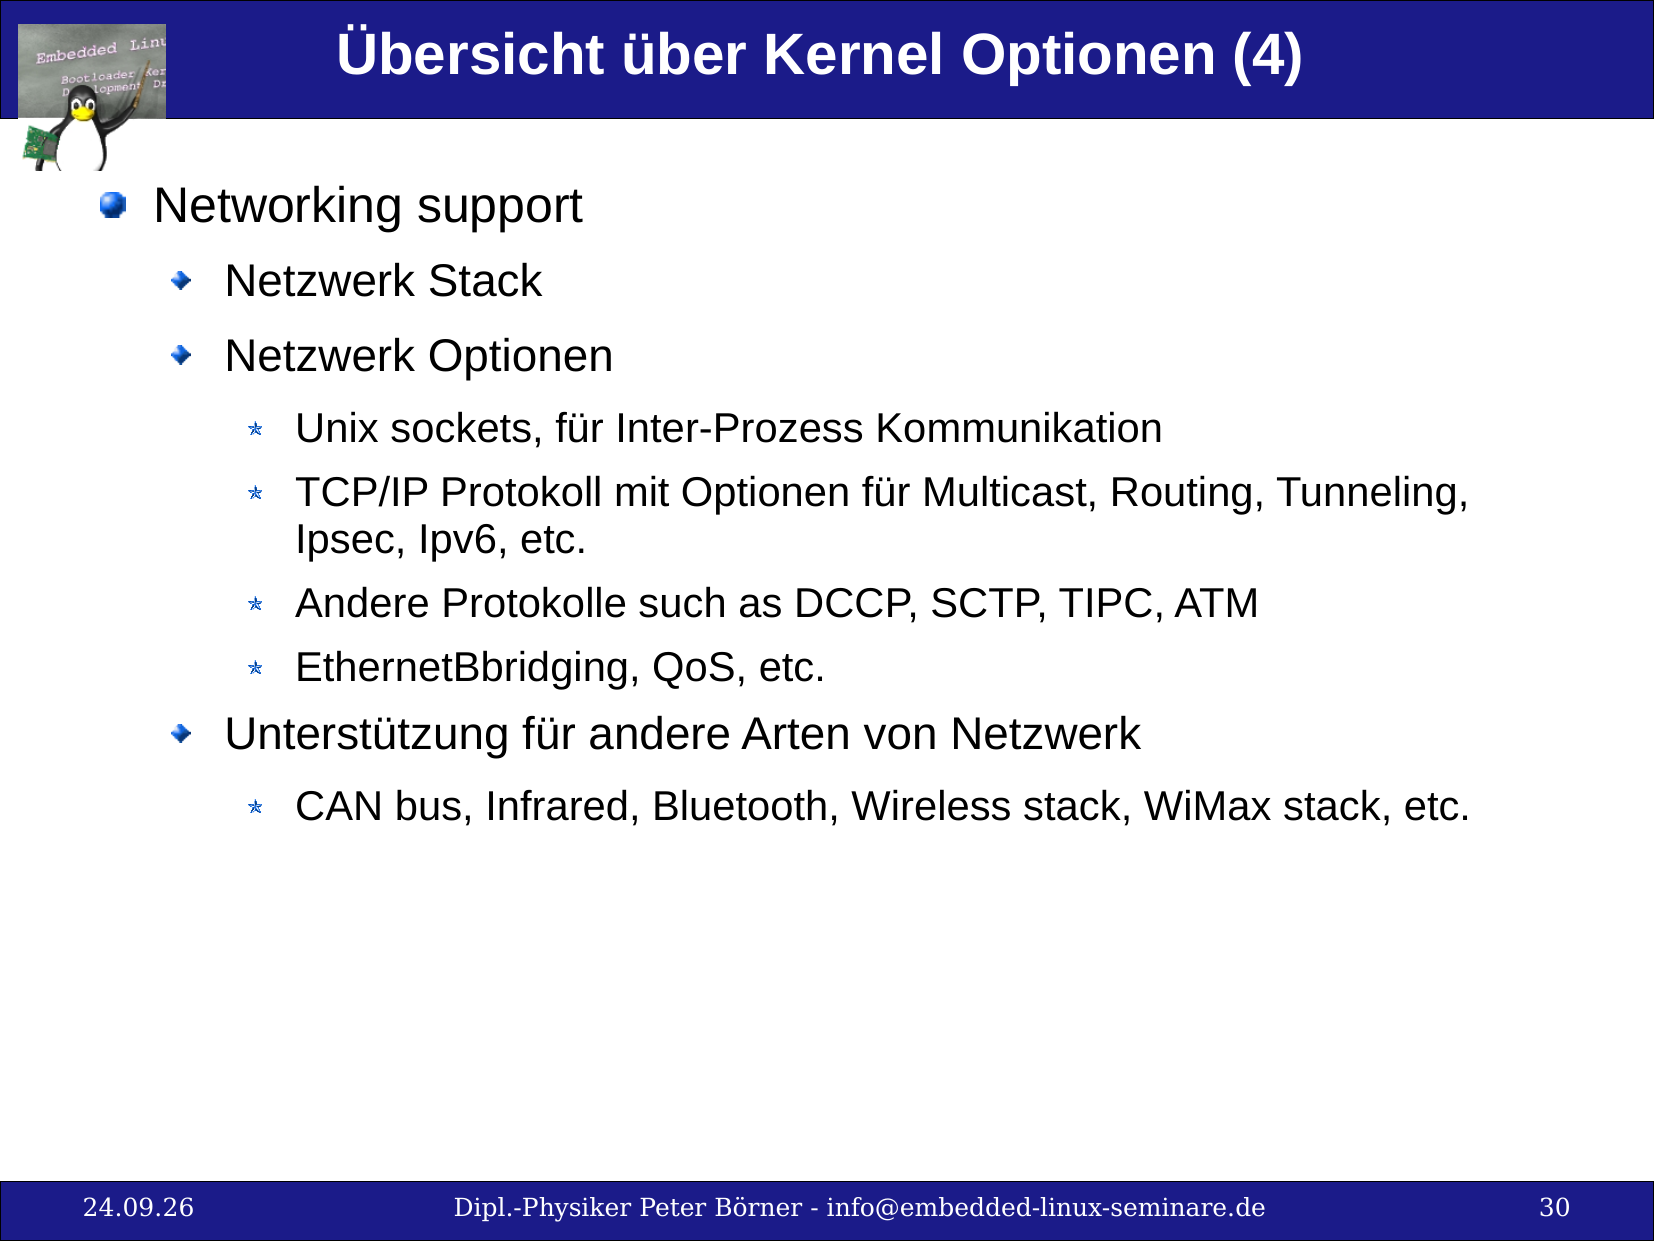

# Übersicht über Kernel Optionen (4)
Networking support
Netzwerk Stack
Netzwerk Optionen
Unix sockets, für Inter-Prozess Kommunikation
TCP/IP Protokoll mit Optionen für Multicast, Routing, Tunneling, Ipsec, Ipv6, etc.
Andere Protokolle such as DCCP, SCTP, TIPC, ATM
EthernetBbridging, QoS, etc.
Unterstützung für andere Arten von Netzwerk
CAN bus, Infrared, Bluetooth, Wireless stack, WiMax stack, etc.
 Dipl.-Physiker Peter Börner - info@embedded-linux-seminare.de
30